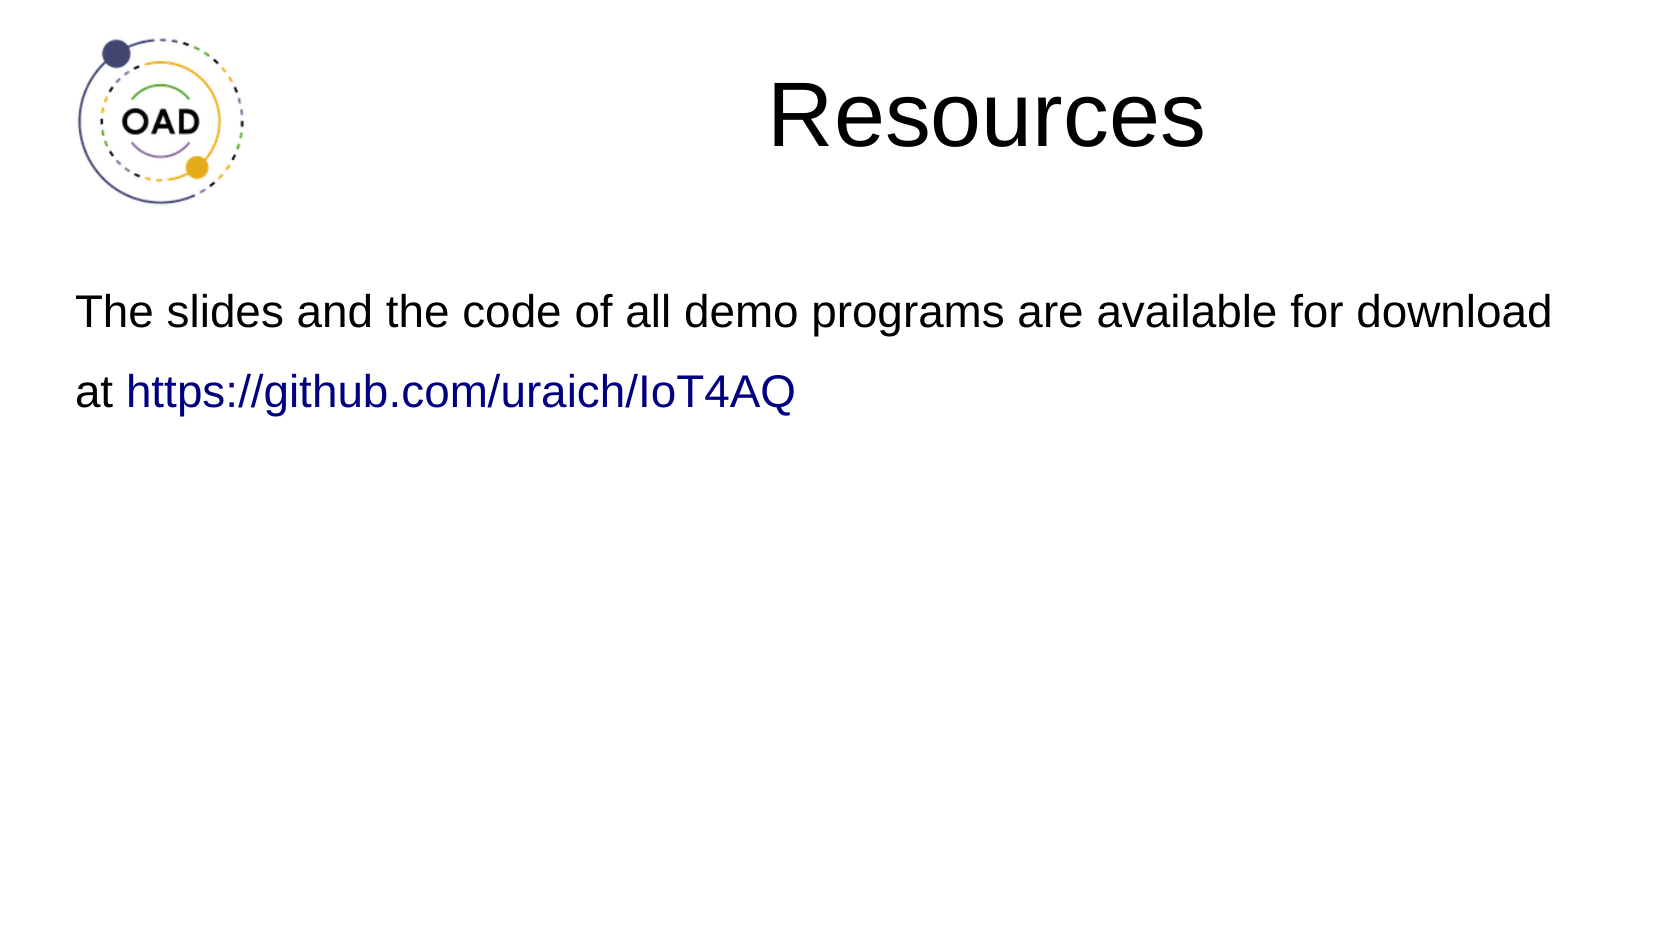

# Resources
The slides and the code of all demo programs are available for download
at https://github.com/uraich/IoT4AQ